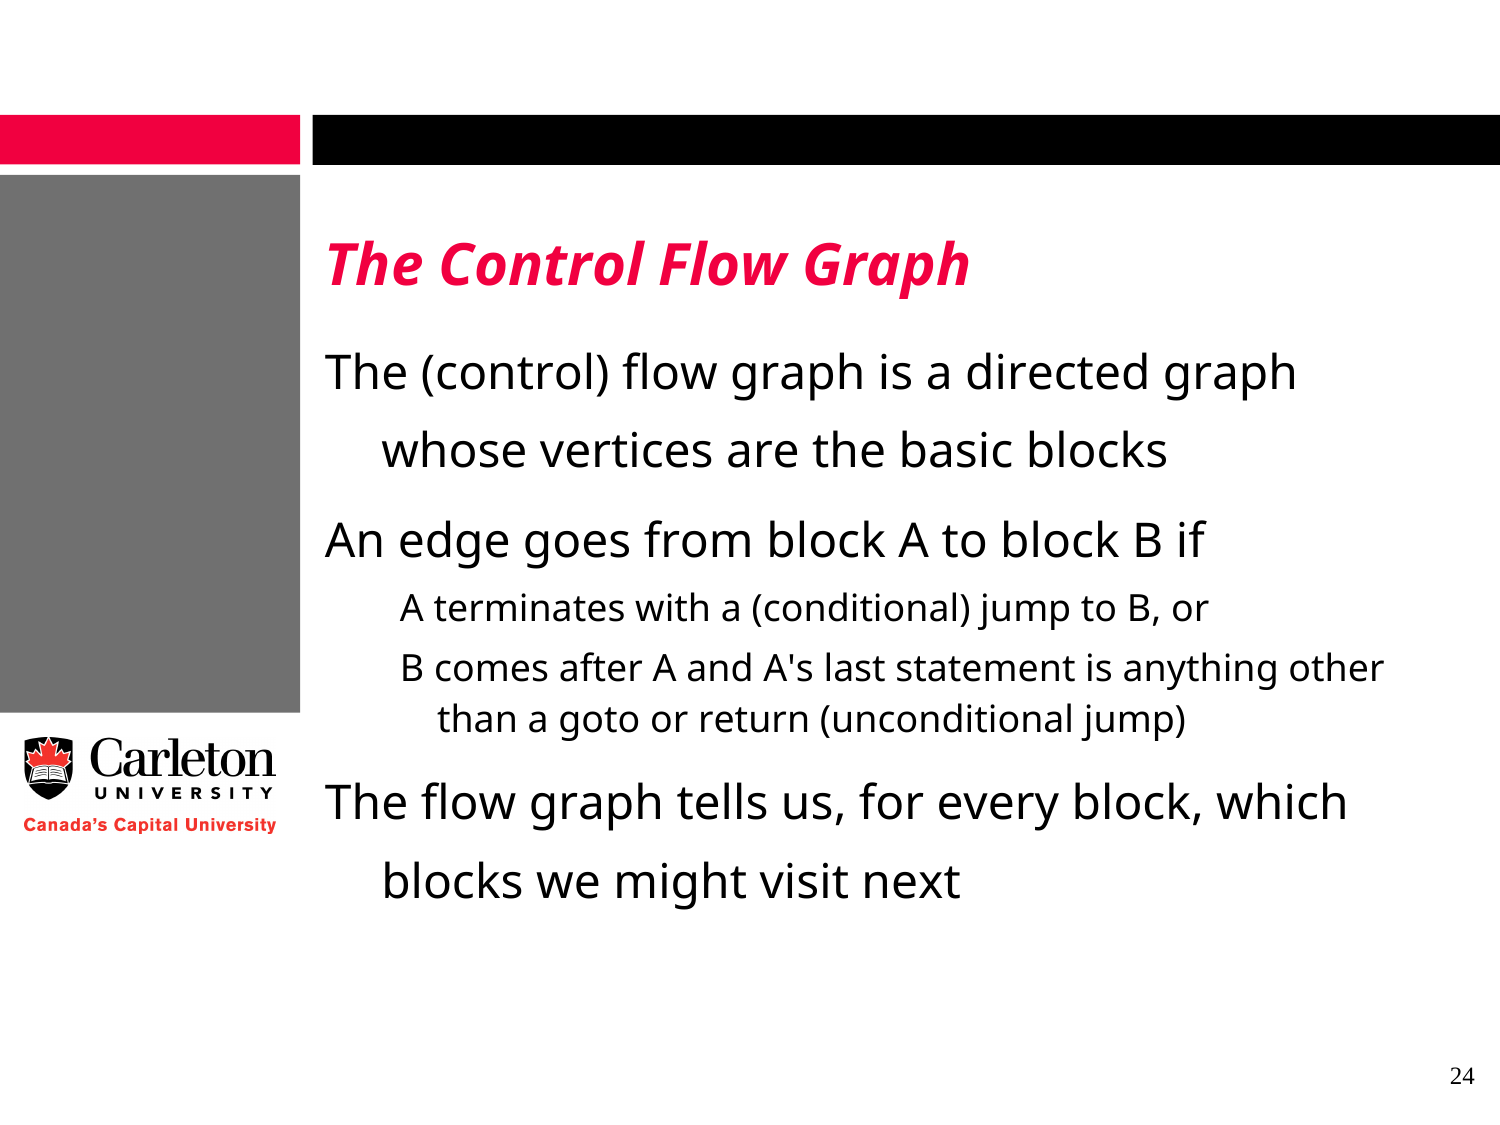

# The Control Flow Graph
The (control) flow graph is a directed graph whose vertices are the basic blocks
An edge goes from block A to block B if
A terminates with a (conditional) jump to B, or
B comes after A and A's last statement is anything other than a goto or return (unconditional jump)
The flow graph tells us, for every block, which blocks we might visit next
24